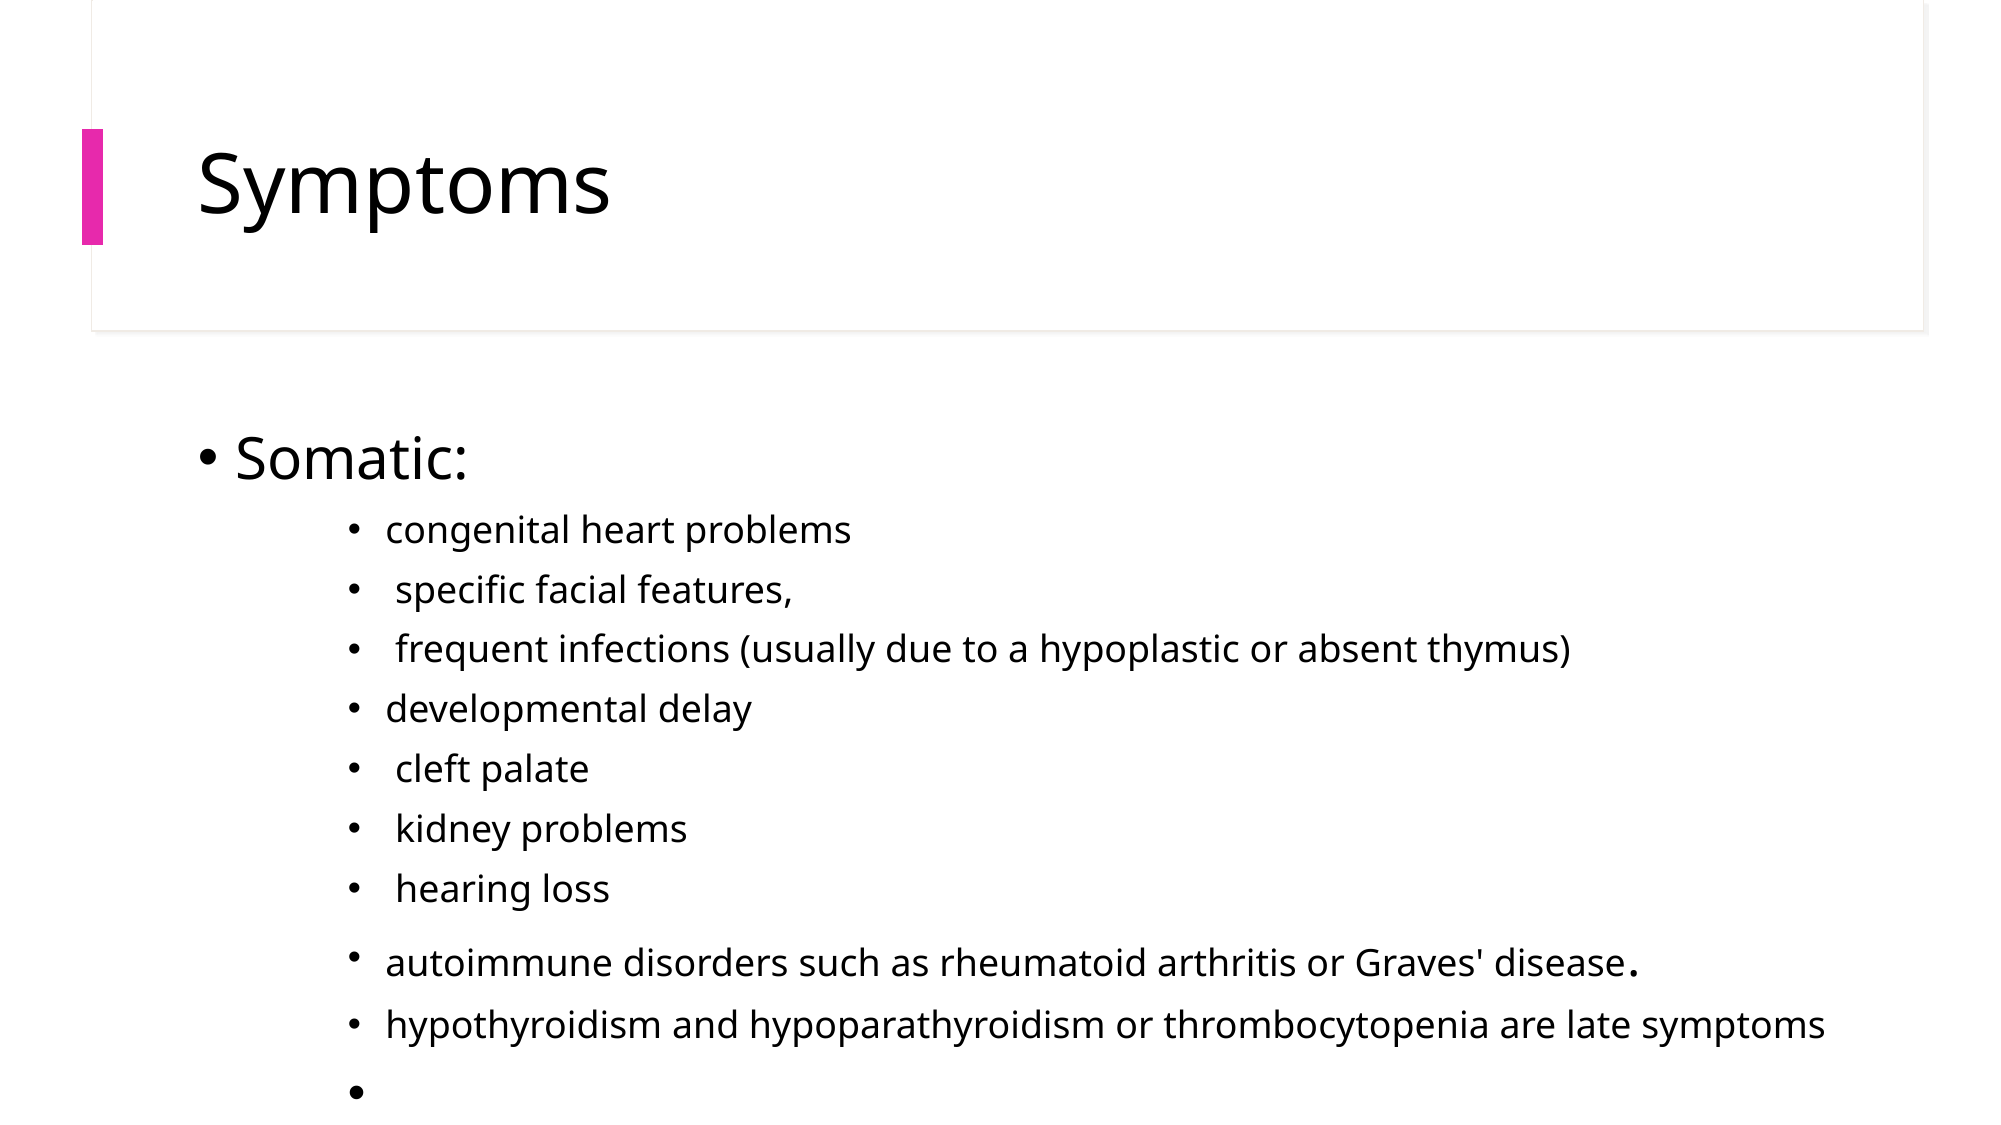

# Symptoms
Somatic:
congenital heart problems
 specific facial features,
 frequent infections (usually due to a hypoplastic or absent thymus)
developmental delay
 cleft palate
 kidney problems
 hearing loss
autoimmune disorders such as rheumatoid arthritis or Graves' disease.
hypothyroidism and hypoparathyroidism or thrombocytopenia are late symptoms